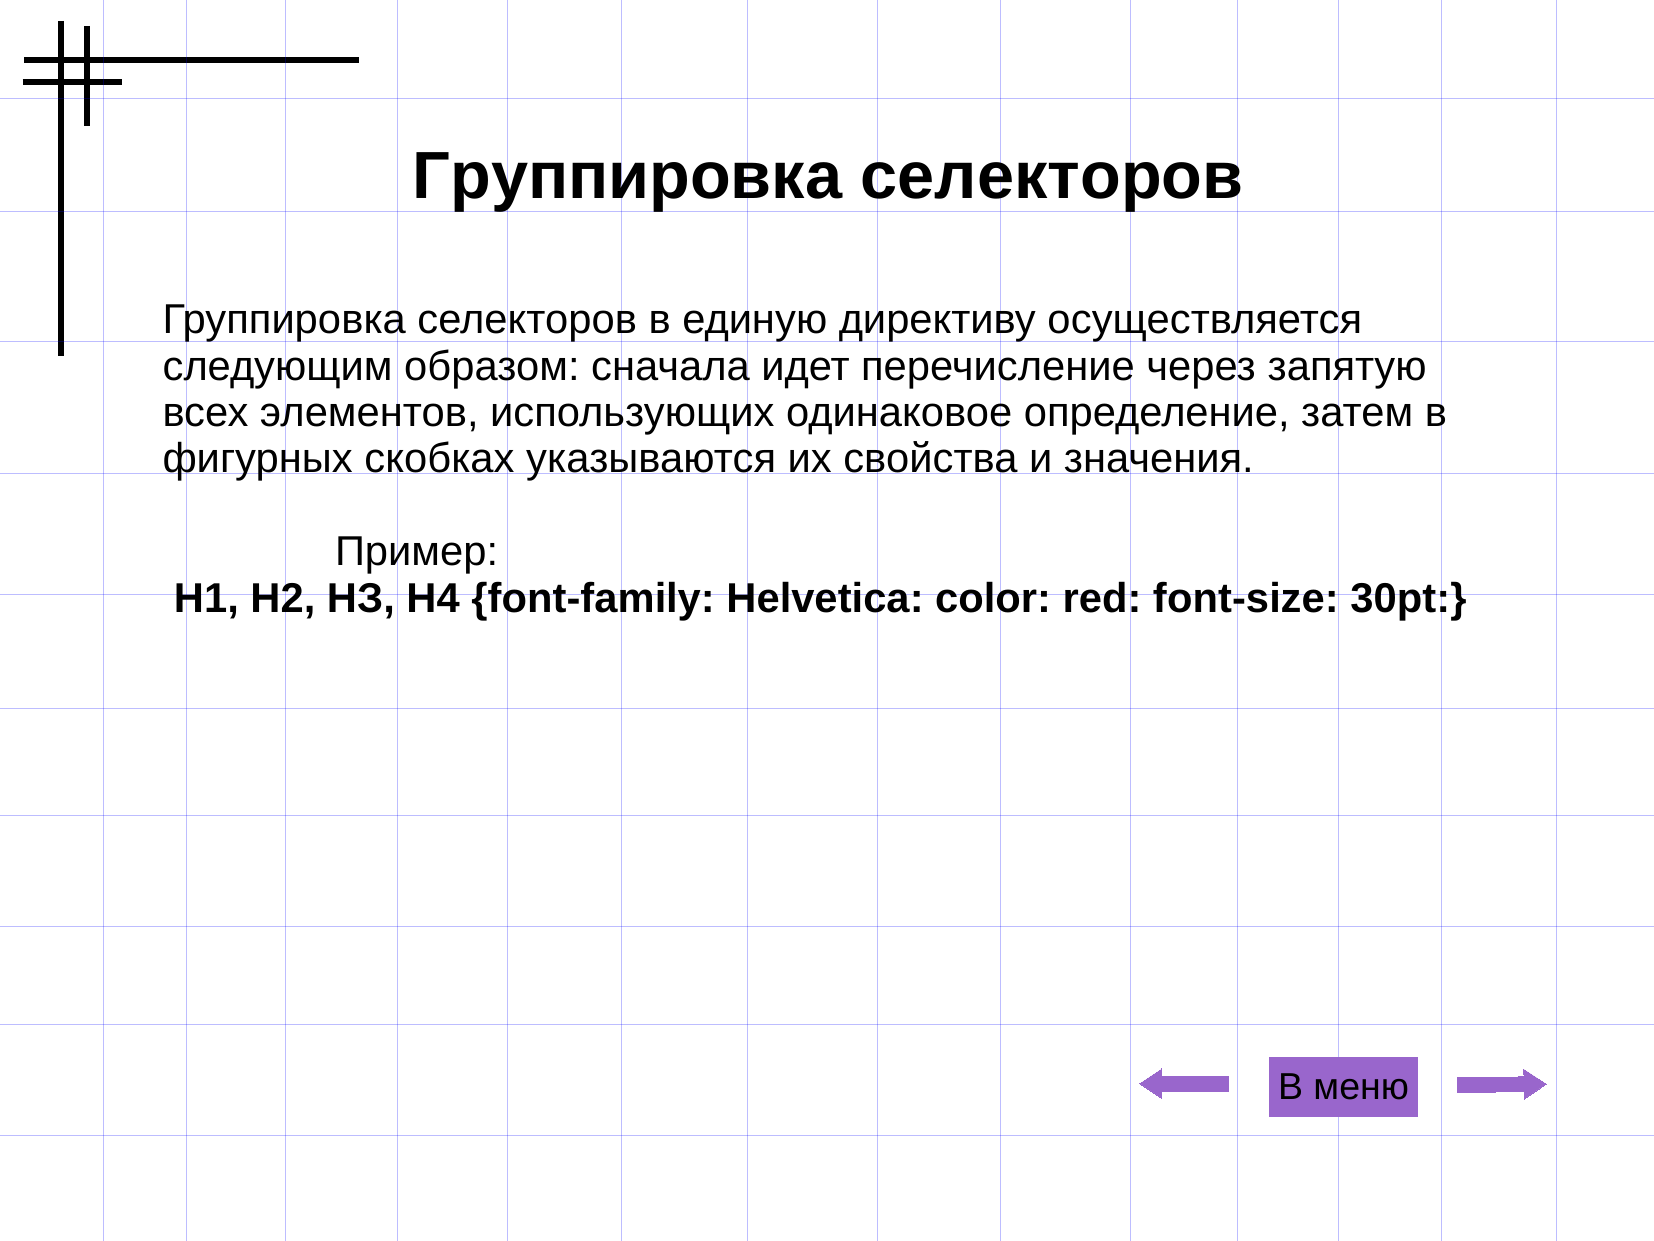

Группировка селекторов
Группировка селекторов в единую директиву осуществляется следующим образом: сначала идет перечисление через запятую всех элементов, использующих одинаковое определение, затем в фигурных скобках указываются их свойства и значения.
 Пример:
 H1, Н2, НЗ, Н4 {font-family: Helvetica: color: red: font-size: 30pt:}
В меню